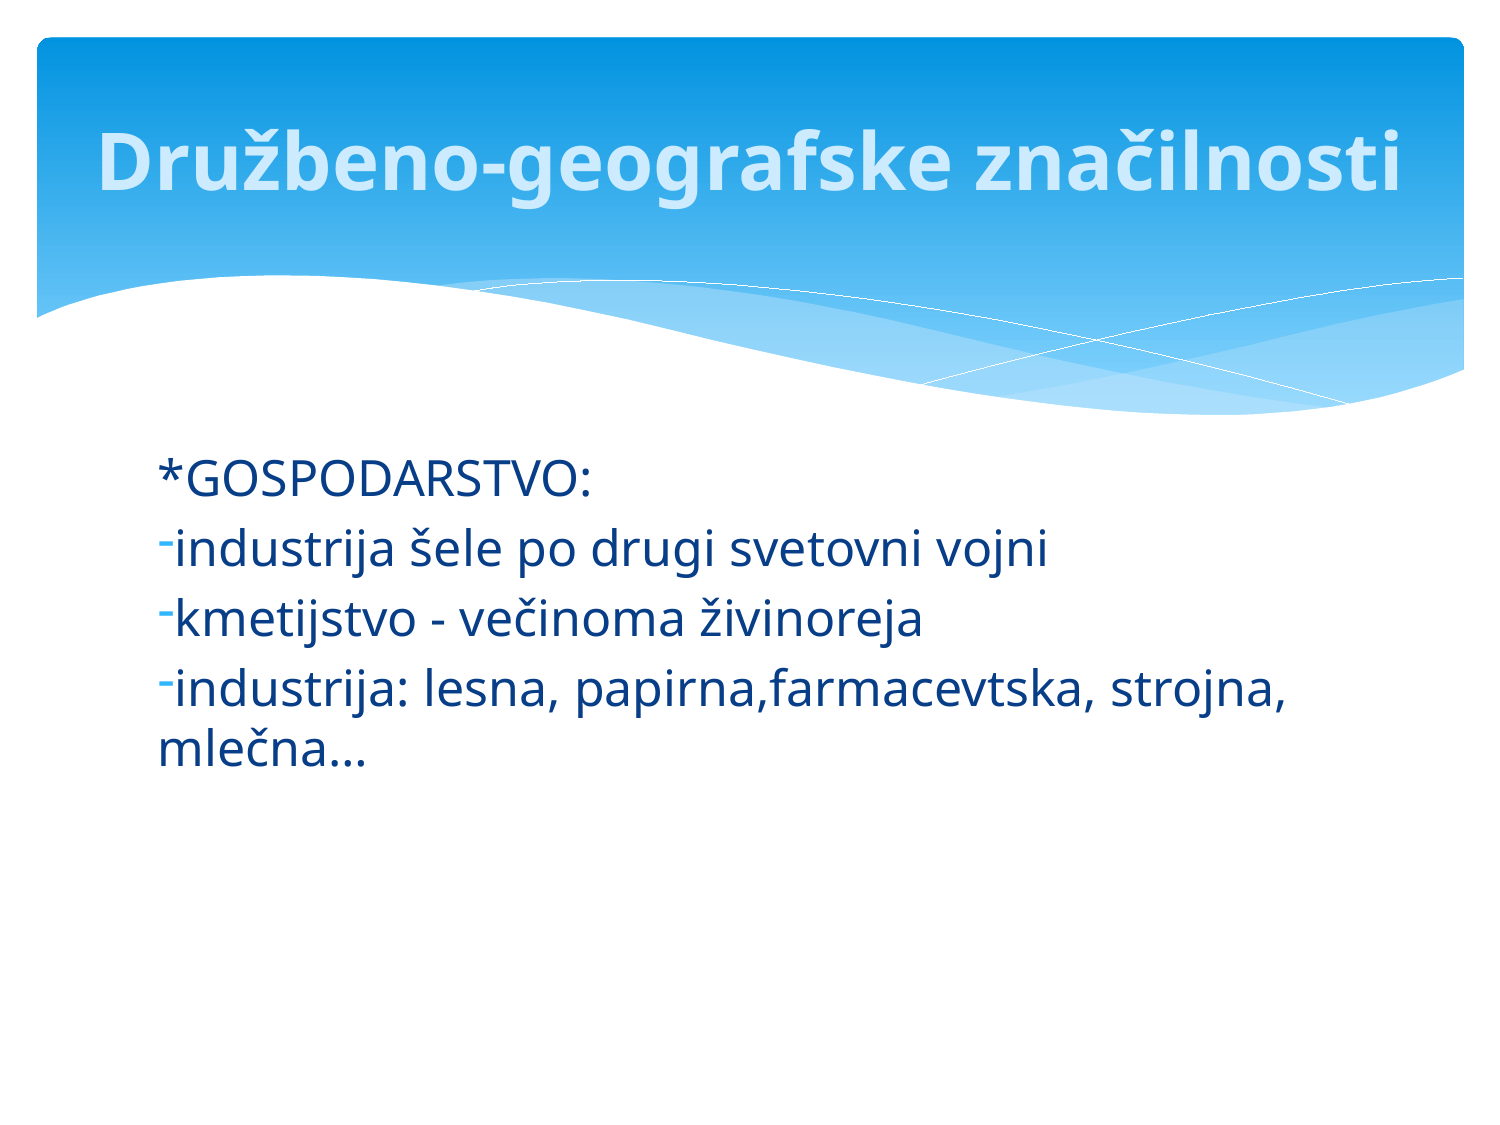

Družbeno-geografske značilnosti
# *GOSPODARSTVO:
industrija šele po drugi svetovni vojni
kmetijstvo - večinoma živinoreja
industrija: lesna, papirna,farmacevtska, strojna, mlečna…